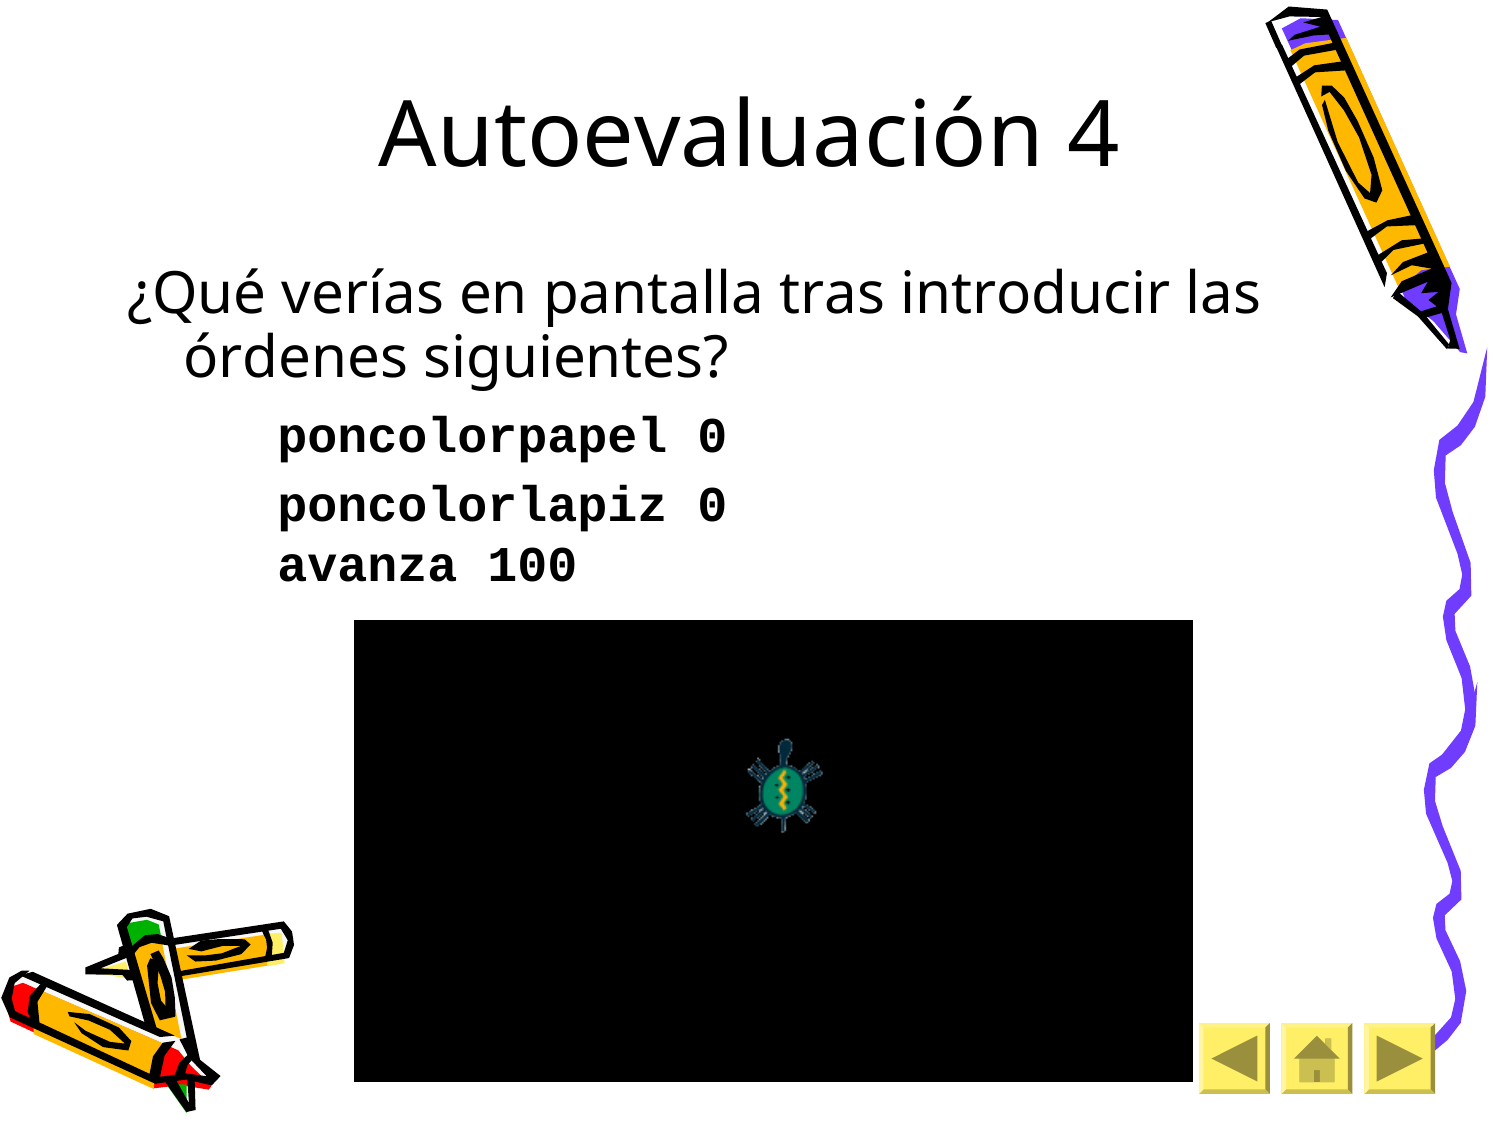

# Autoevaluación 4
¿Qué verías en pantalla tras introducir las órdenes siguientes?
		poncolorpapel 0
		poncolorlapiz 0
		avanza 100
Sólo verías a la tortuga en otro sitio, porque estás dibujando con color negro en una pantalla también negra